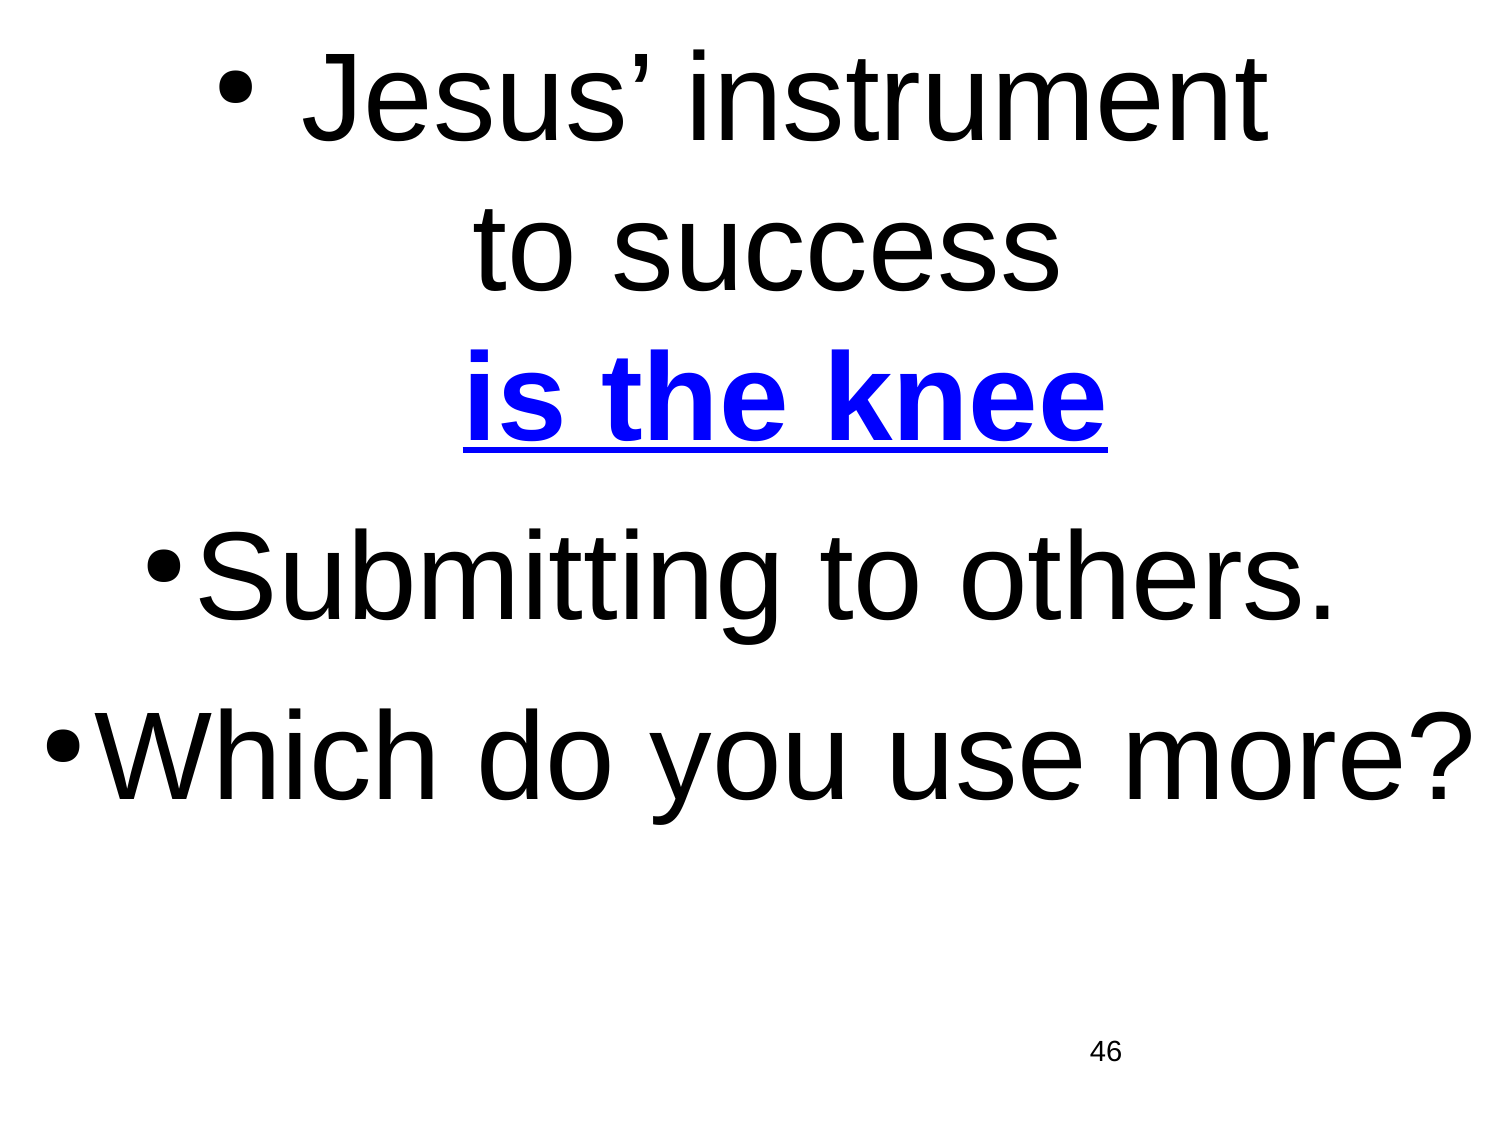

# Jesus’ instrument to success is the knee
Submitting to others.
Which do you use more?
46